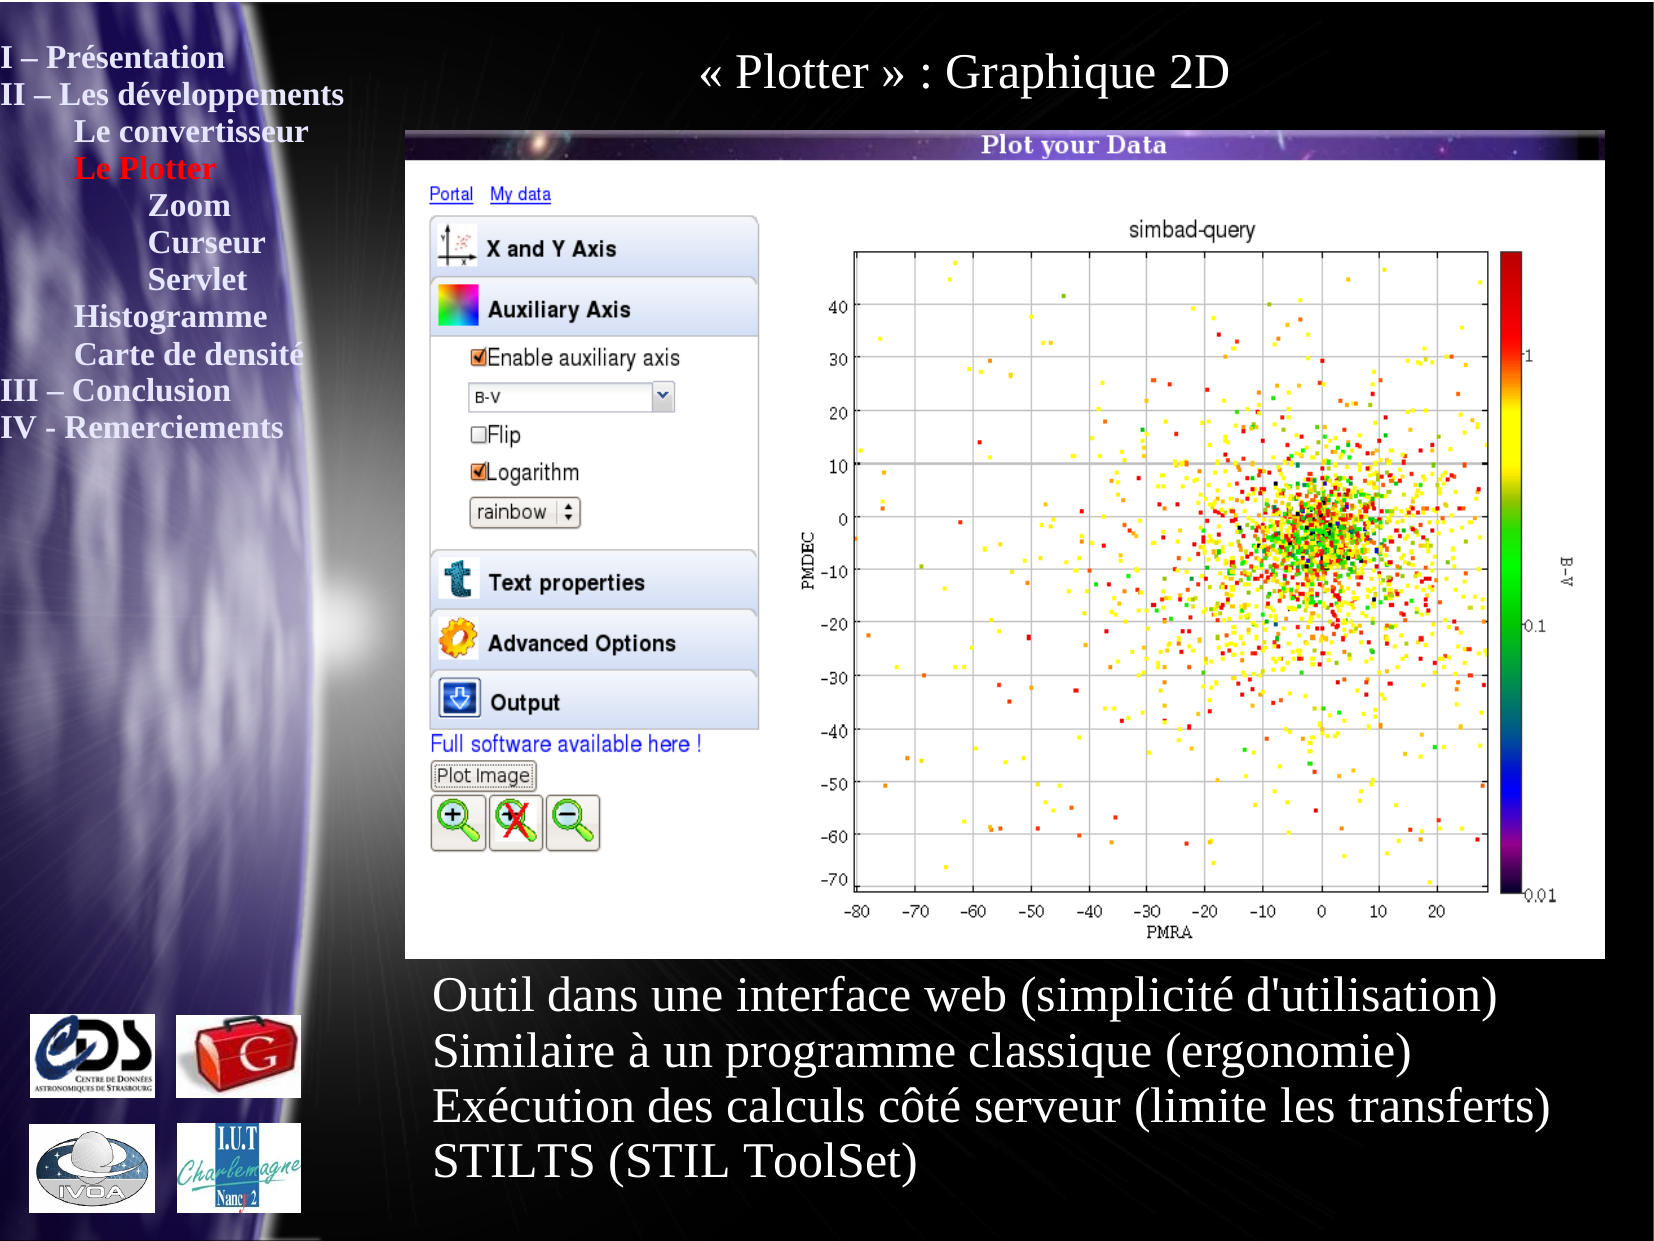

# I – Présentation II – Les développements Le convertisseur Le Plotter Zoom Curseur Servlet Histogramme Carte de densité III – Conclusion IV - Remerciements
« Plotter » : Graphique 2D
 Outil dans une interface web (simplicité d'utilisation)
 Similaire à un programme classique (ergonomie)
 Exécution des calculs côté serveur (limite les transferts)
 STILTS (STIL ToolSet)